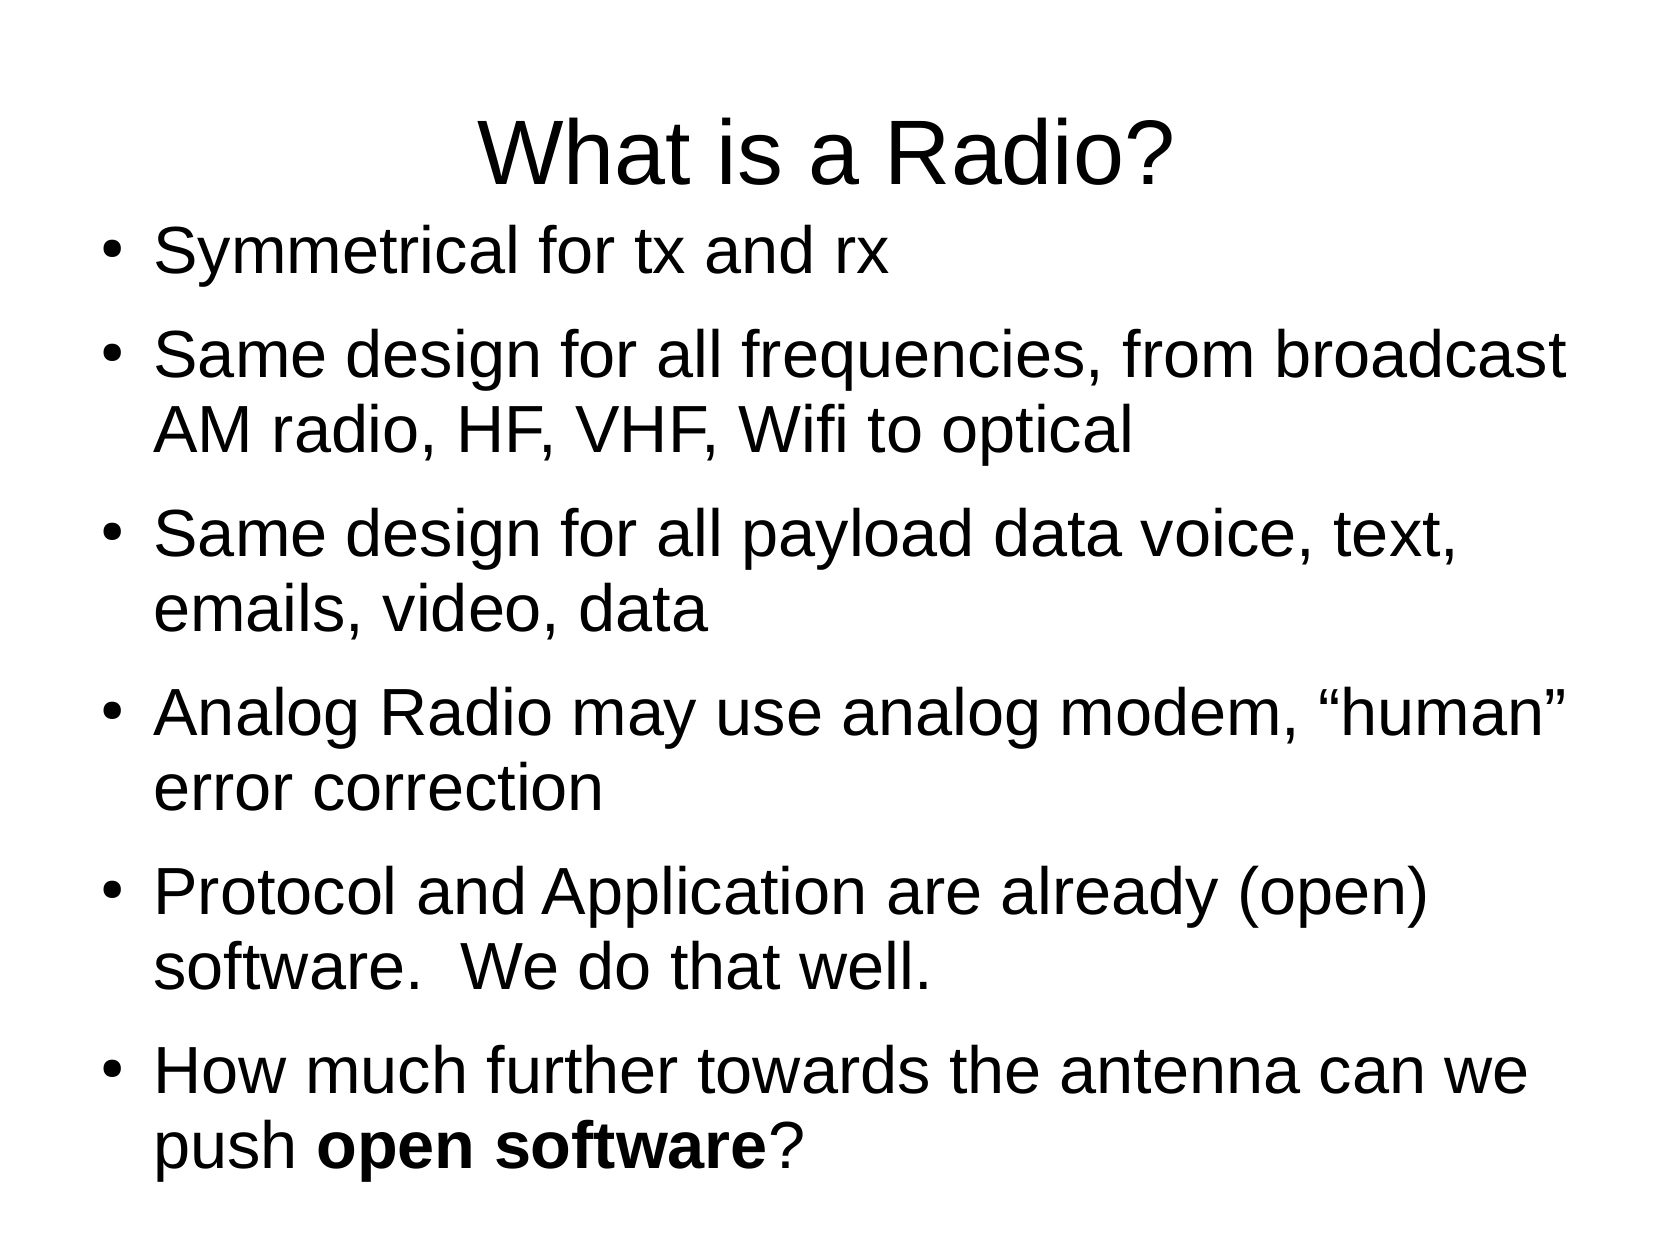

# What is a Radio?
Symmetrical for tx and rx
Same design for all frequencies, from broadcast AM radio, HF, VHF, Wifi to optical
Same design for all payload data voice, text, emails, video, data
Analog Radio may use analog modem, “human” error correction
Protocol and Application are already (open) software. We do that well.
How much further towards the antenna can we push open software?